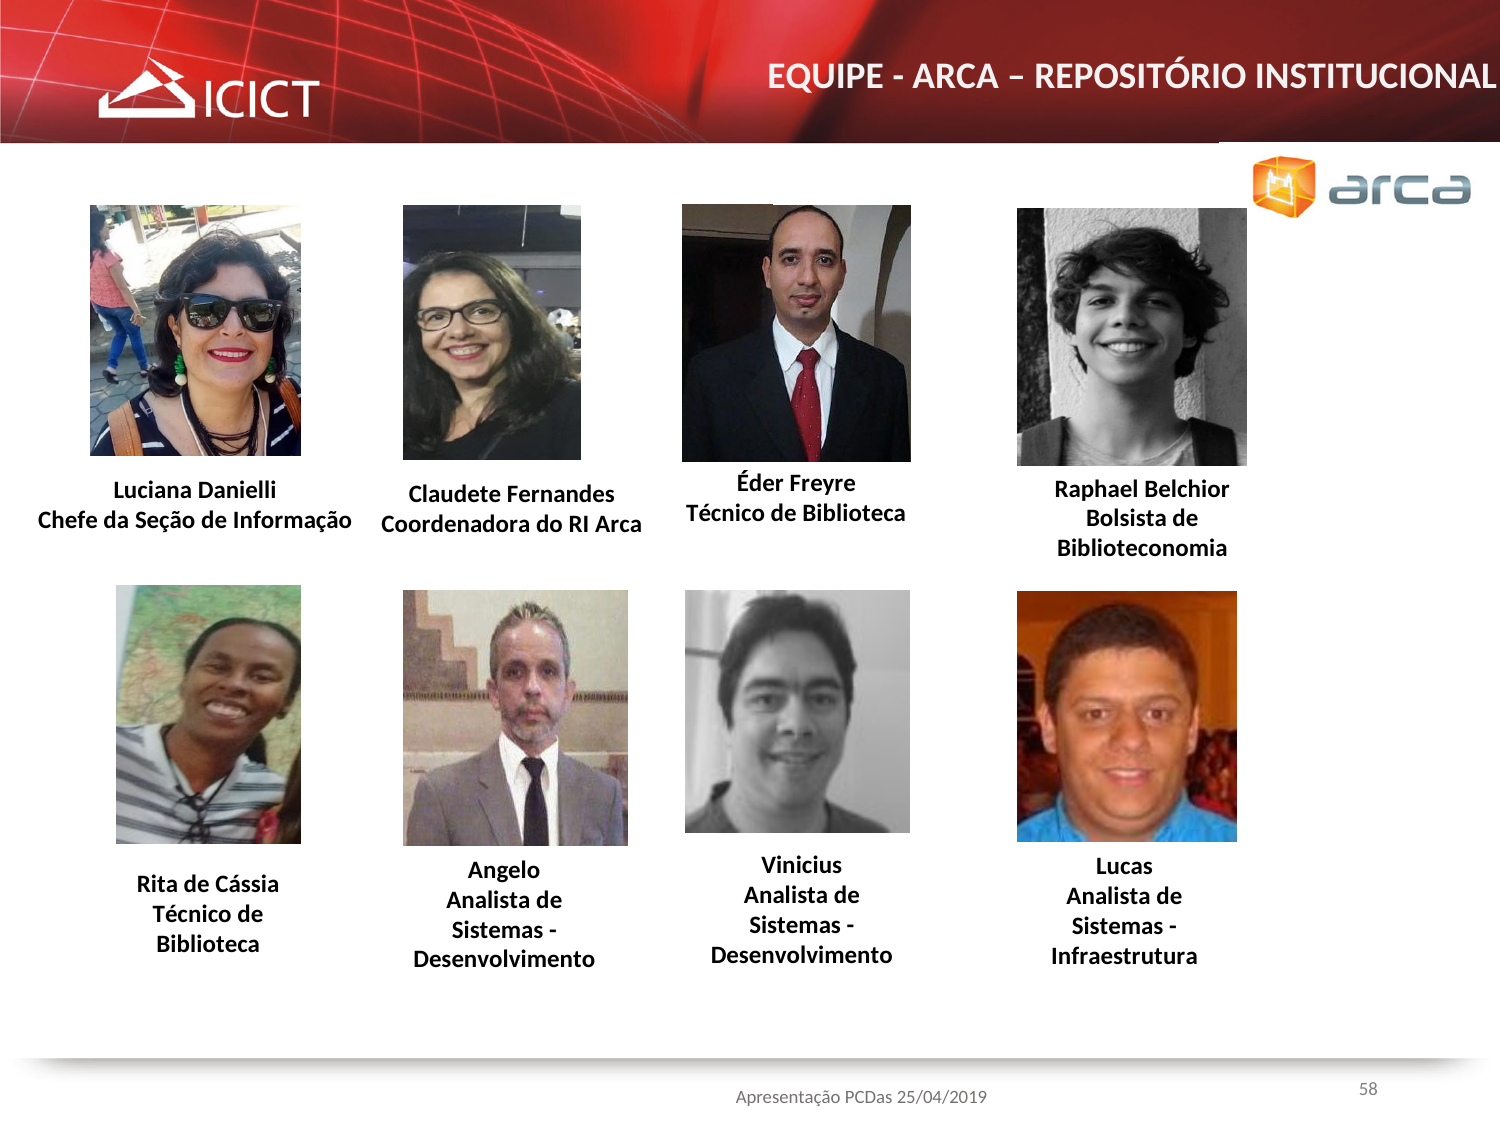

EQUIPE - ARCA – REPOSITÓRIO INSTITUCIONAL
Éder Freyre
Técnico de Biblioteca
Raphael Belchior
Bolsista de Biblioteconomia
Luciana Danielli
Chefe da Seção de Informação
Claudete Fernandes
Coordenadora do RI Arca
Vinicius
Analista de Sistemas - Desenvolvimento
Lucas
Analista de Sistemas - Infraestrutura
Angelo
Analista de Sistemas - Desenvolvimento
Rita de Cássia
Técnico de Biblioteca
Apresentação PCDas 25/04/2019